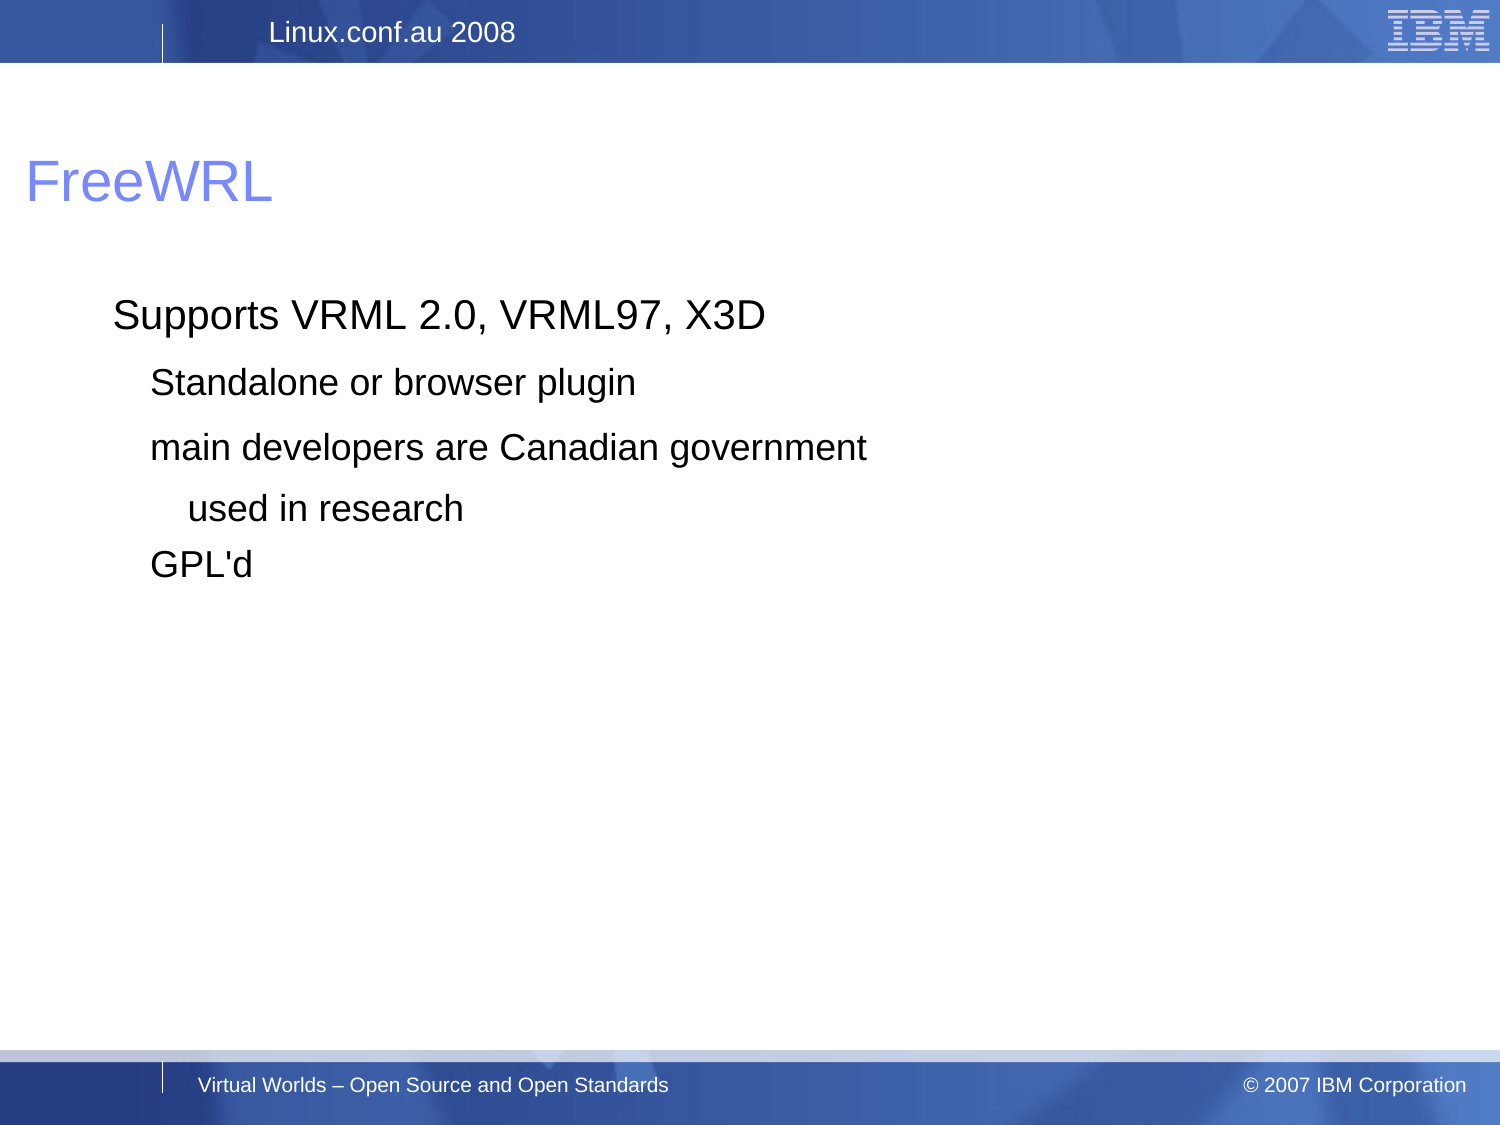

# FreeWRL
Supports VRML 2.0, VRML97, X3D
Standalone or browser plugin
main developers are Canadian government
used in research
GPL'd
14